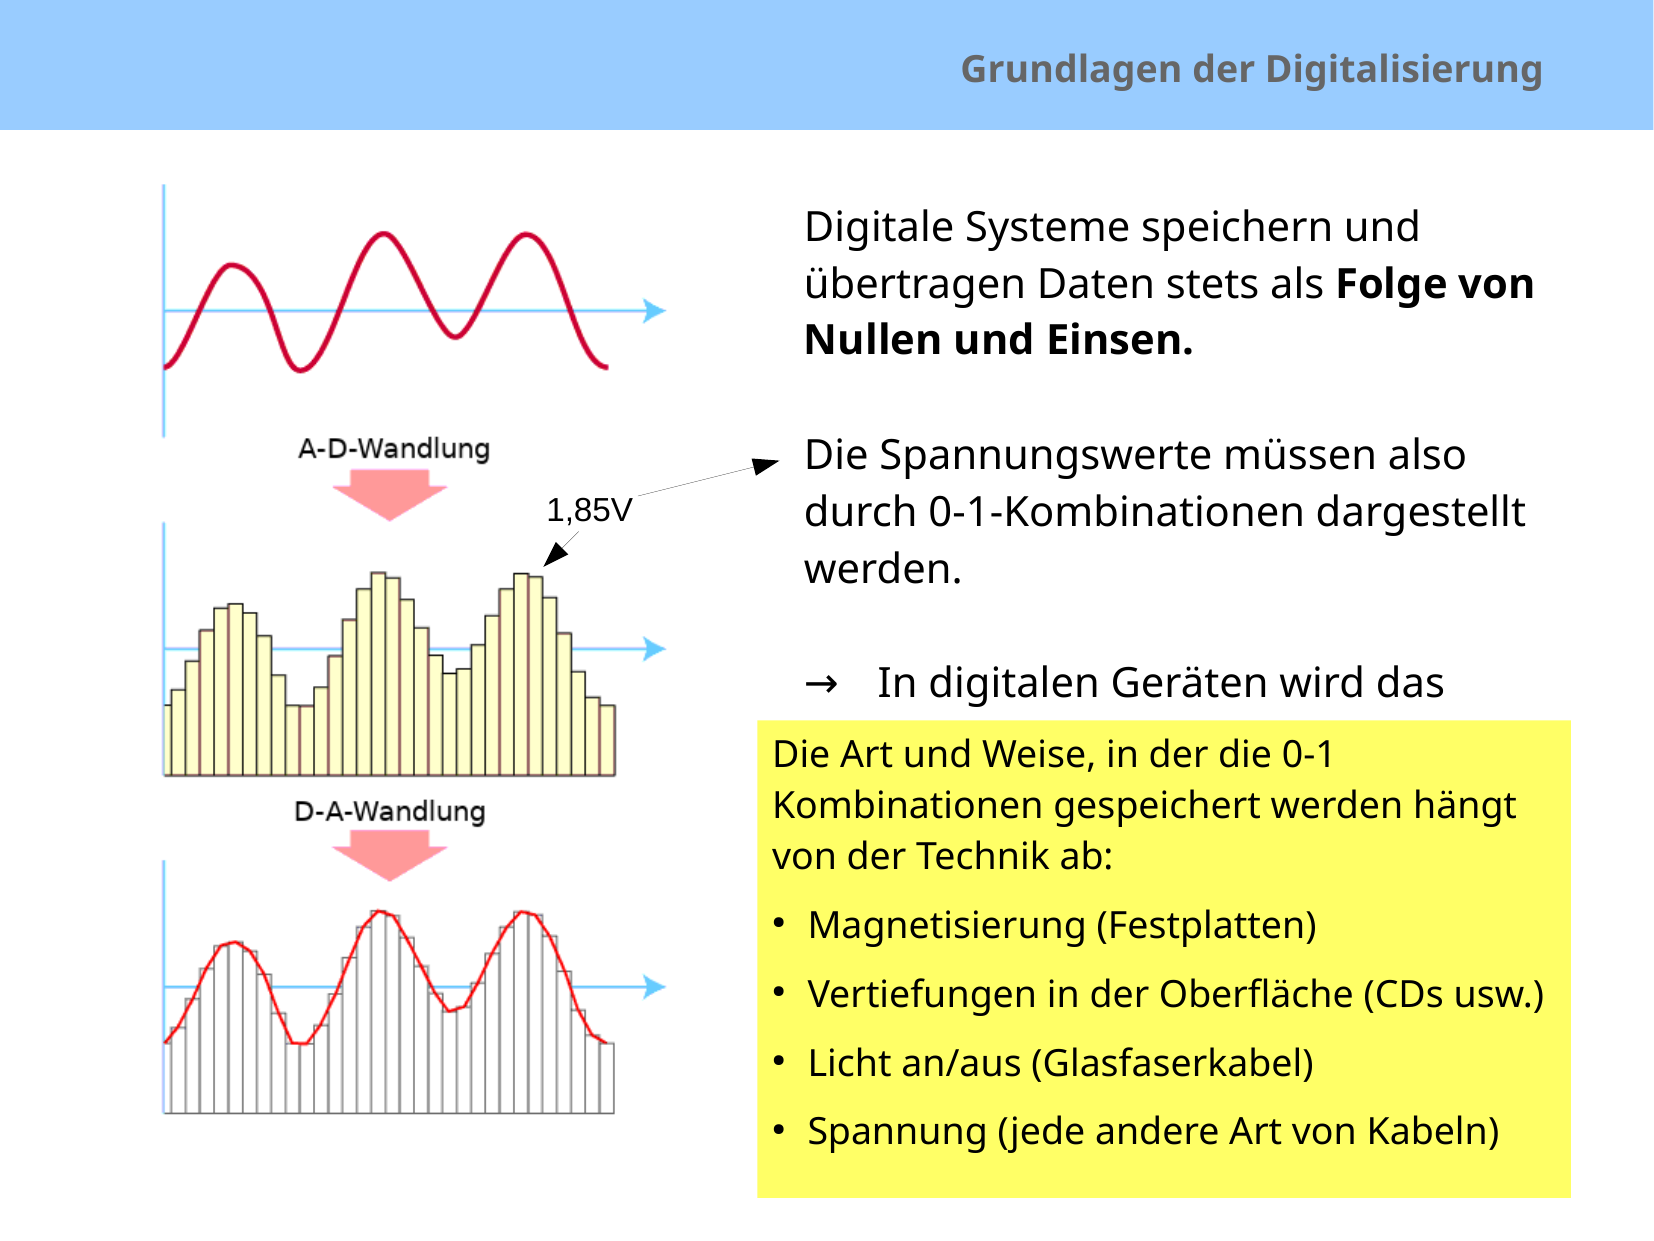

Grundlagen der Digitalisierung
Digitale Systeme speichern und übertragen Daten stets als Folge von Nullen und Einsen.
Die Spannungswerte müssen also durch 0-1-Kombinationen dargestellt werden.
→ 	In digitalen Geräten wird das 		 	Binärsystem verwendet!
1,85V
Die Art und Weise, in der die 0-1 Kombinationen gespeichert werden hängt von der Technik ab:
Magnetisierung (Festplatten)
Vertiefungen in der Oberfläche (CDs usw.)
Licht an/aus (Glasfaserkabel)
Spannung (jede andere Art von Kabeln)